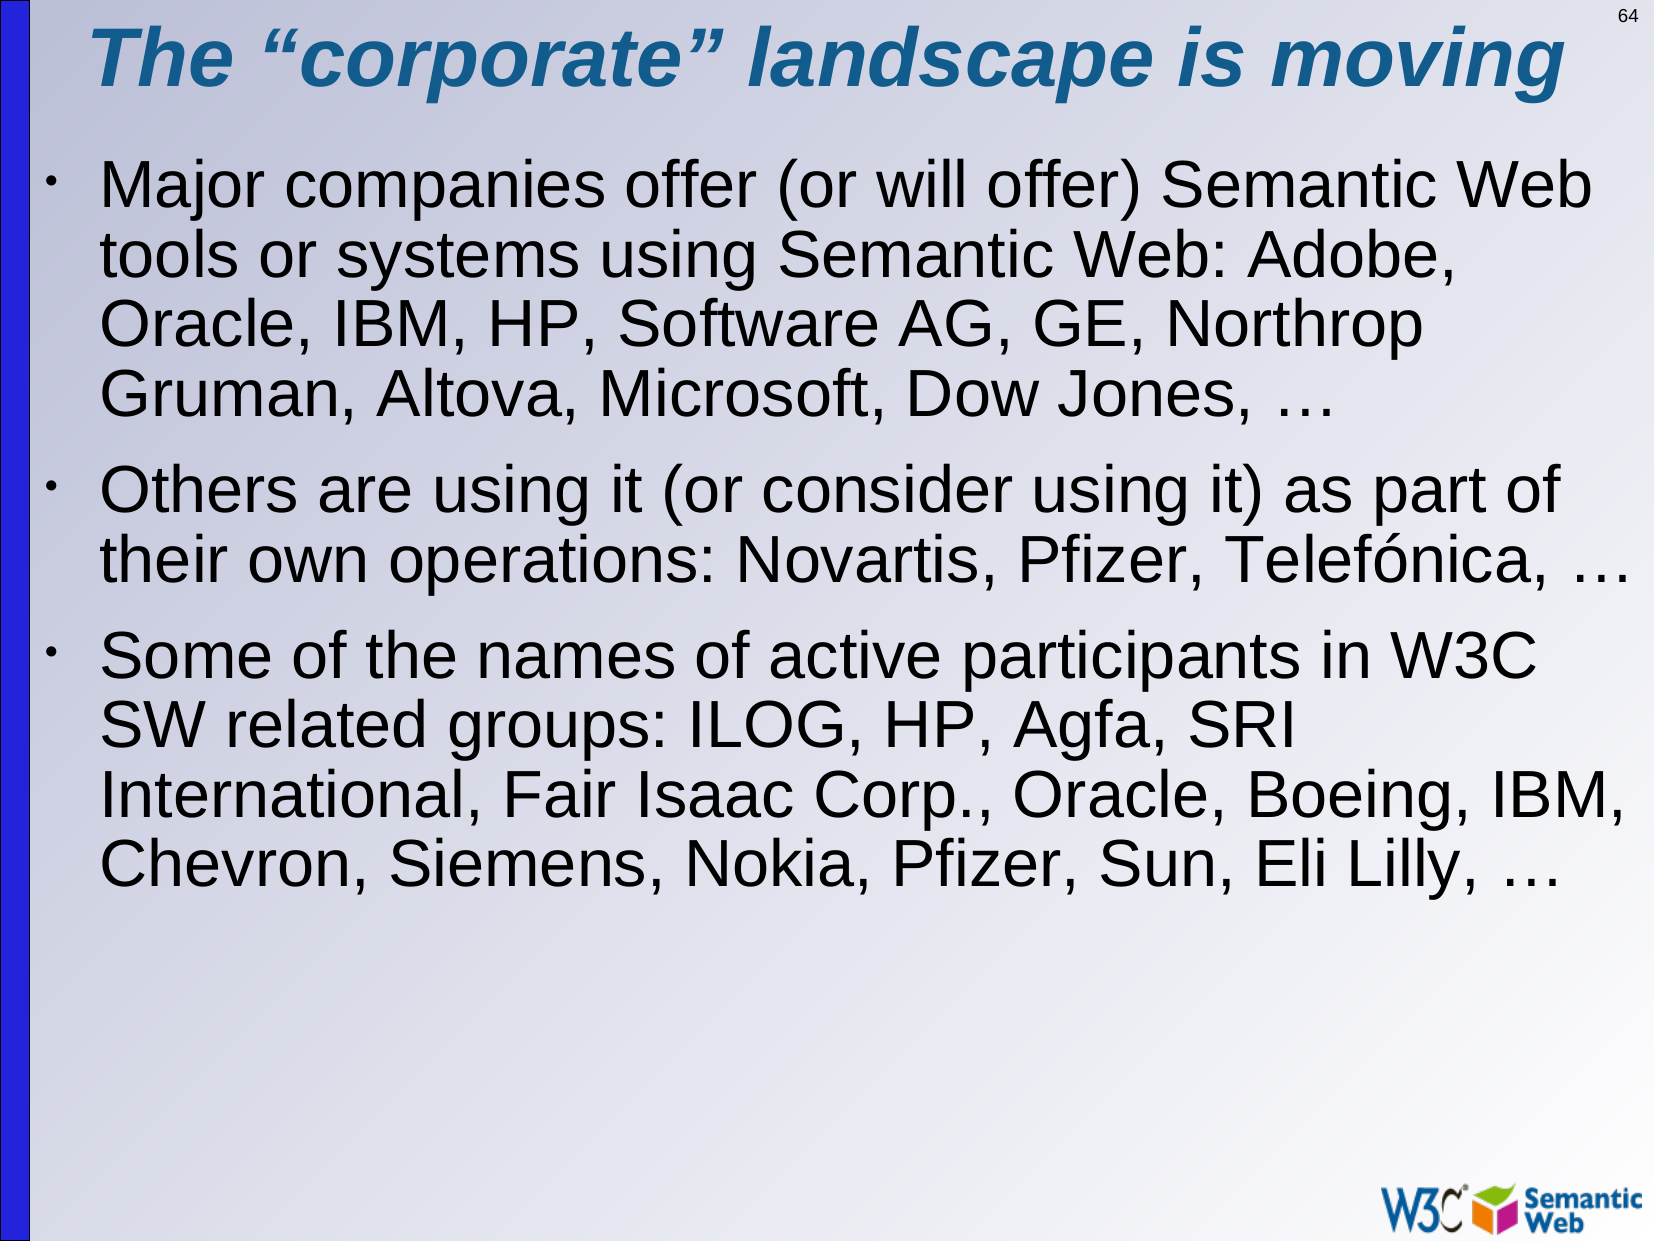

# The “corporate” landscape is moving
Major companies offer (or will offer) Semantic Web tools or systems using Semantic Web: Adobe, Oracle, IBM, HP, Software AG, GE, Northrop Gruman, Altova, Microsoft, Dow Jones, …
Others are using it (or consider using it) as part of their own operations: Novartis, Pfizer, Telefónica, …
Some of the names of active participants in W3C SW related groups: ILOG, HP, Agfa, SRI International, Fair Isaac Corp., Oracle, Boeing, IBM, Chevron, Siemens, Nokia, Pfizer, Sun, Eli Lilly, …